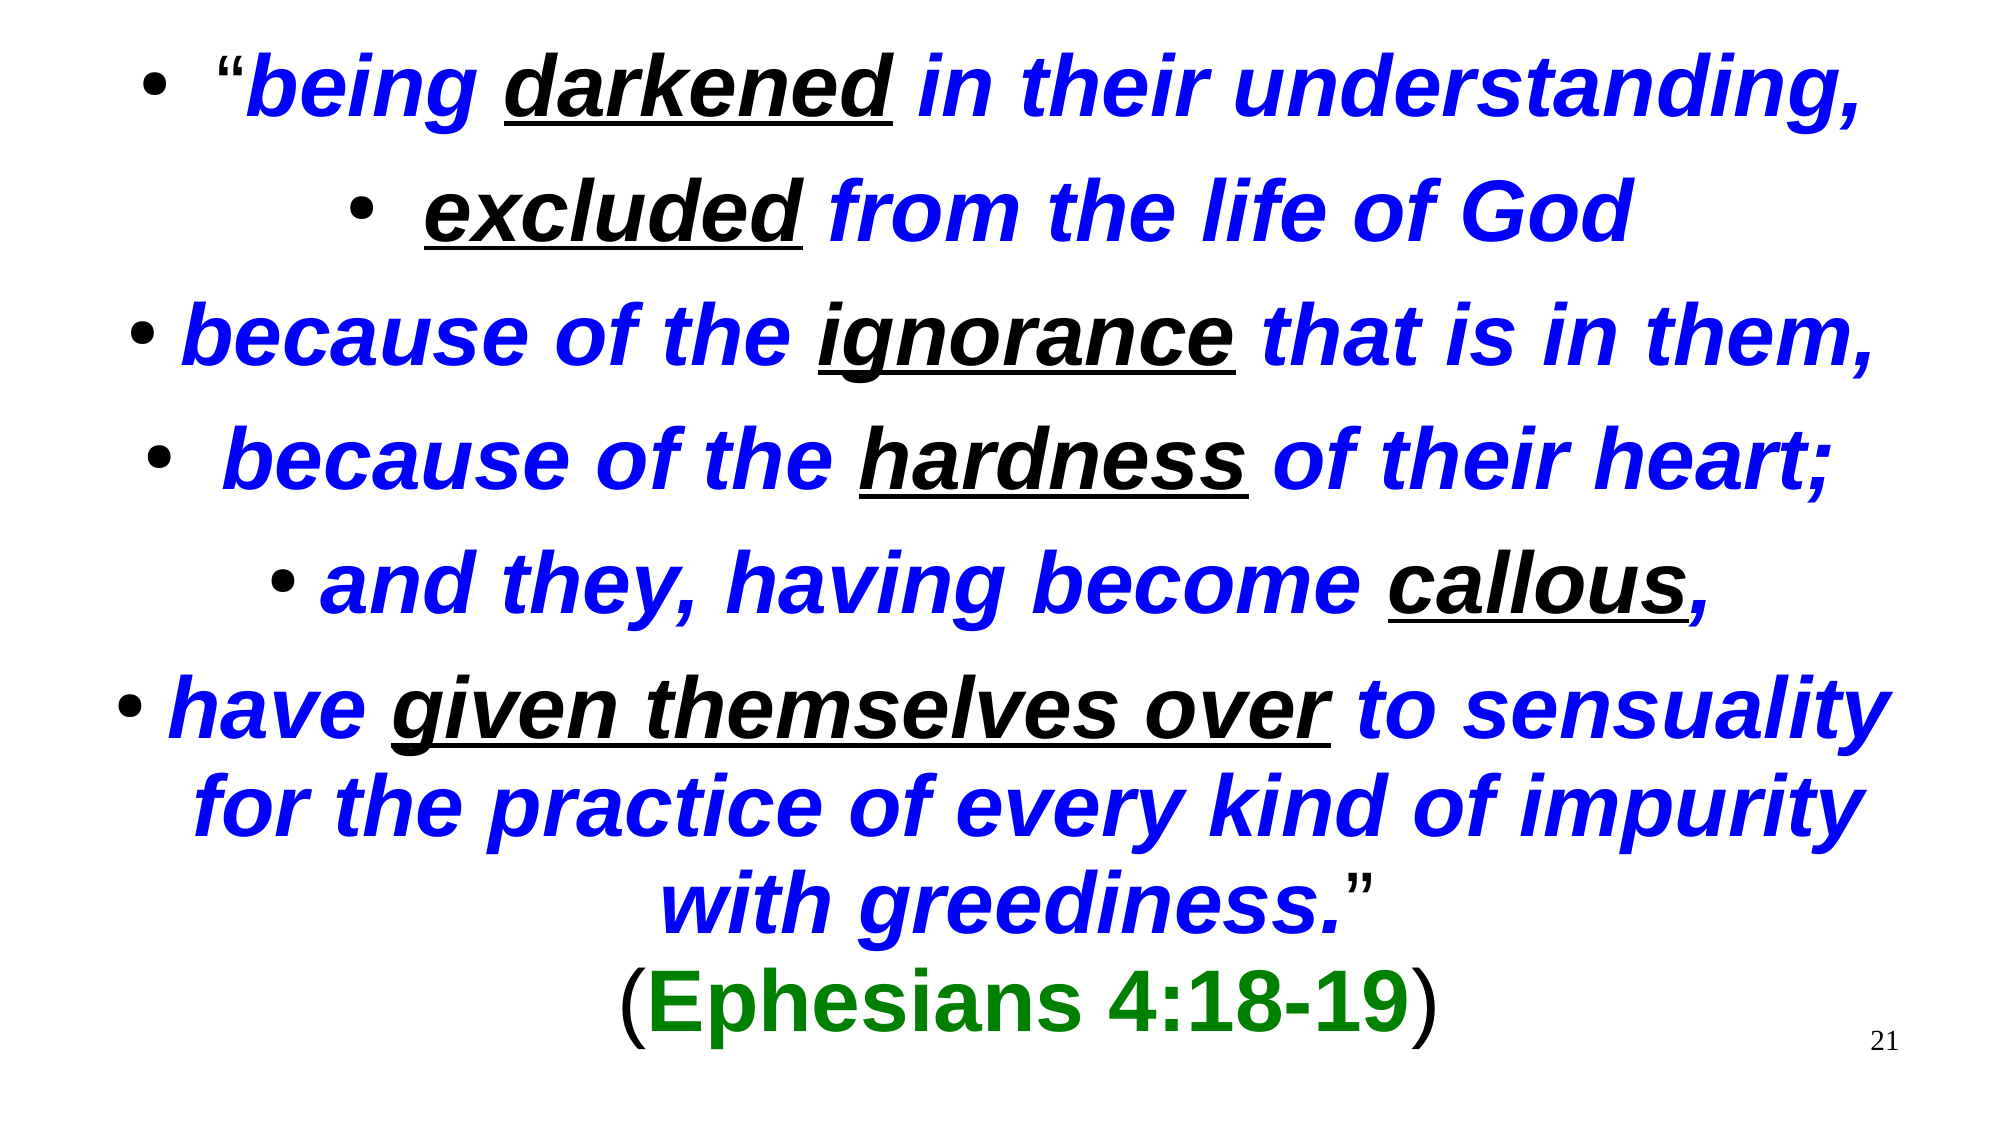

# “being darkened in their understanding,
 excluded from the life of God
because of the ignorance that is in them,
 because of the hardness of their heart;
and they, having become callous,
have given themselves over to sensuality for the practice of every kind of impurity with greediness.”
(Ephesians 4:18-19)
21